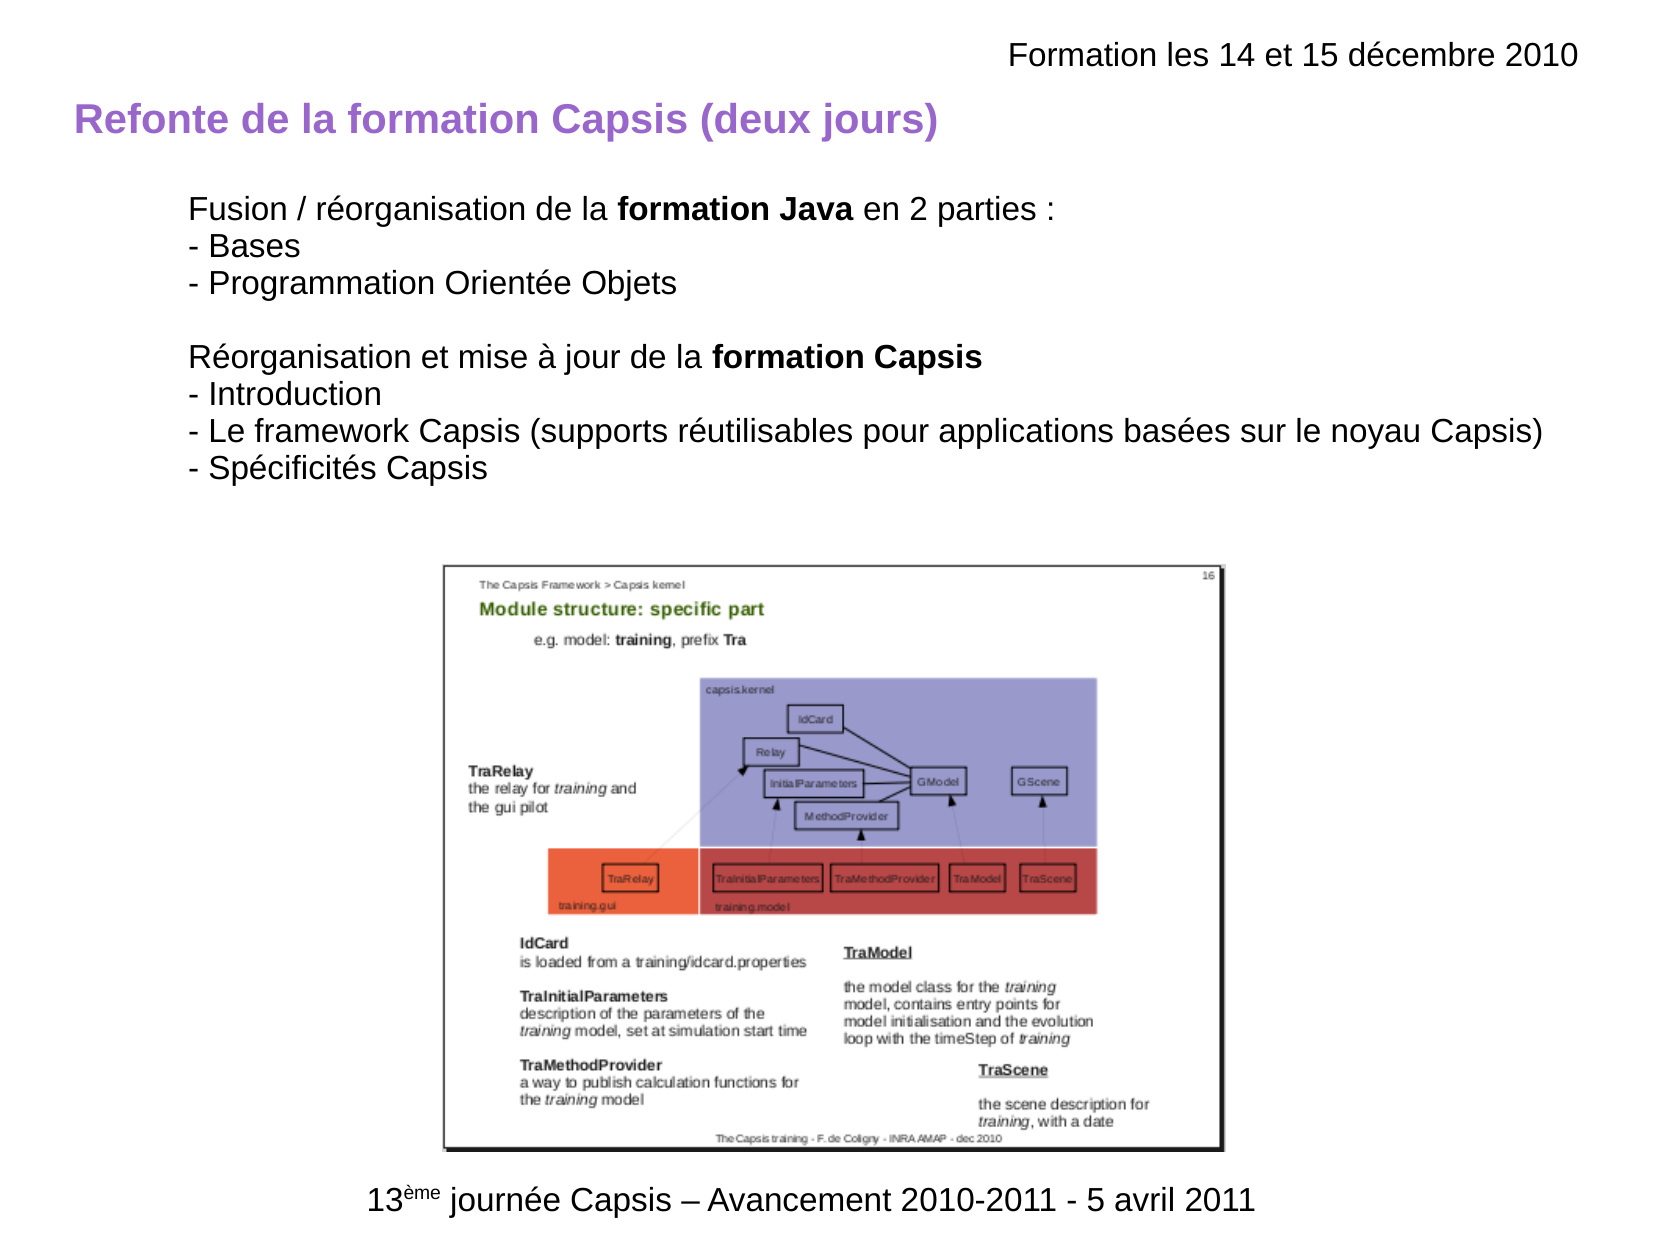

Formation les 14 et 15 décembre 2010
Refonte de la formation Capsis (deux jours)
Fusion / réorganisation de la formation Java en 2 parties :
- Bases
- Programmation Orientée Objets
Réorganisation et mise à jour de la formation Capsis
- Introduction
- Le framework Capsis (supports réutilisables pour applications basées sur le noyau Capsis)
- Spécificités Capsis